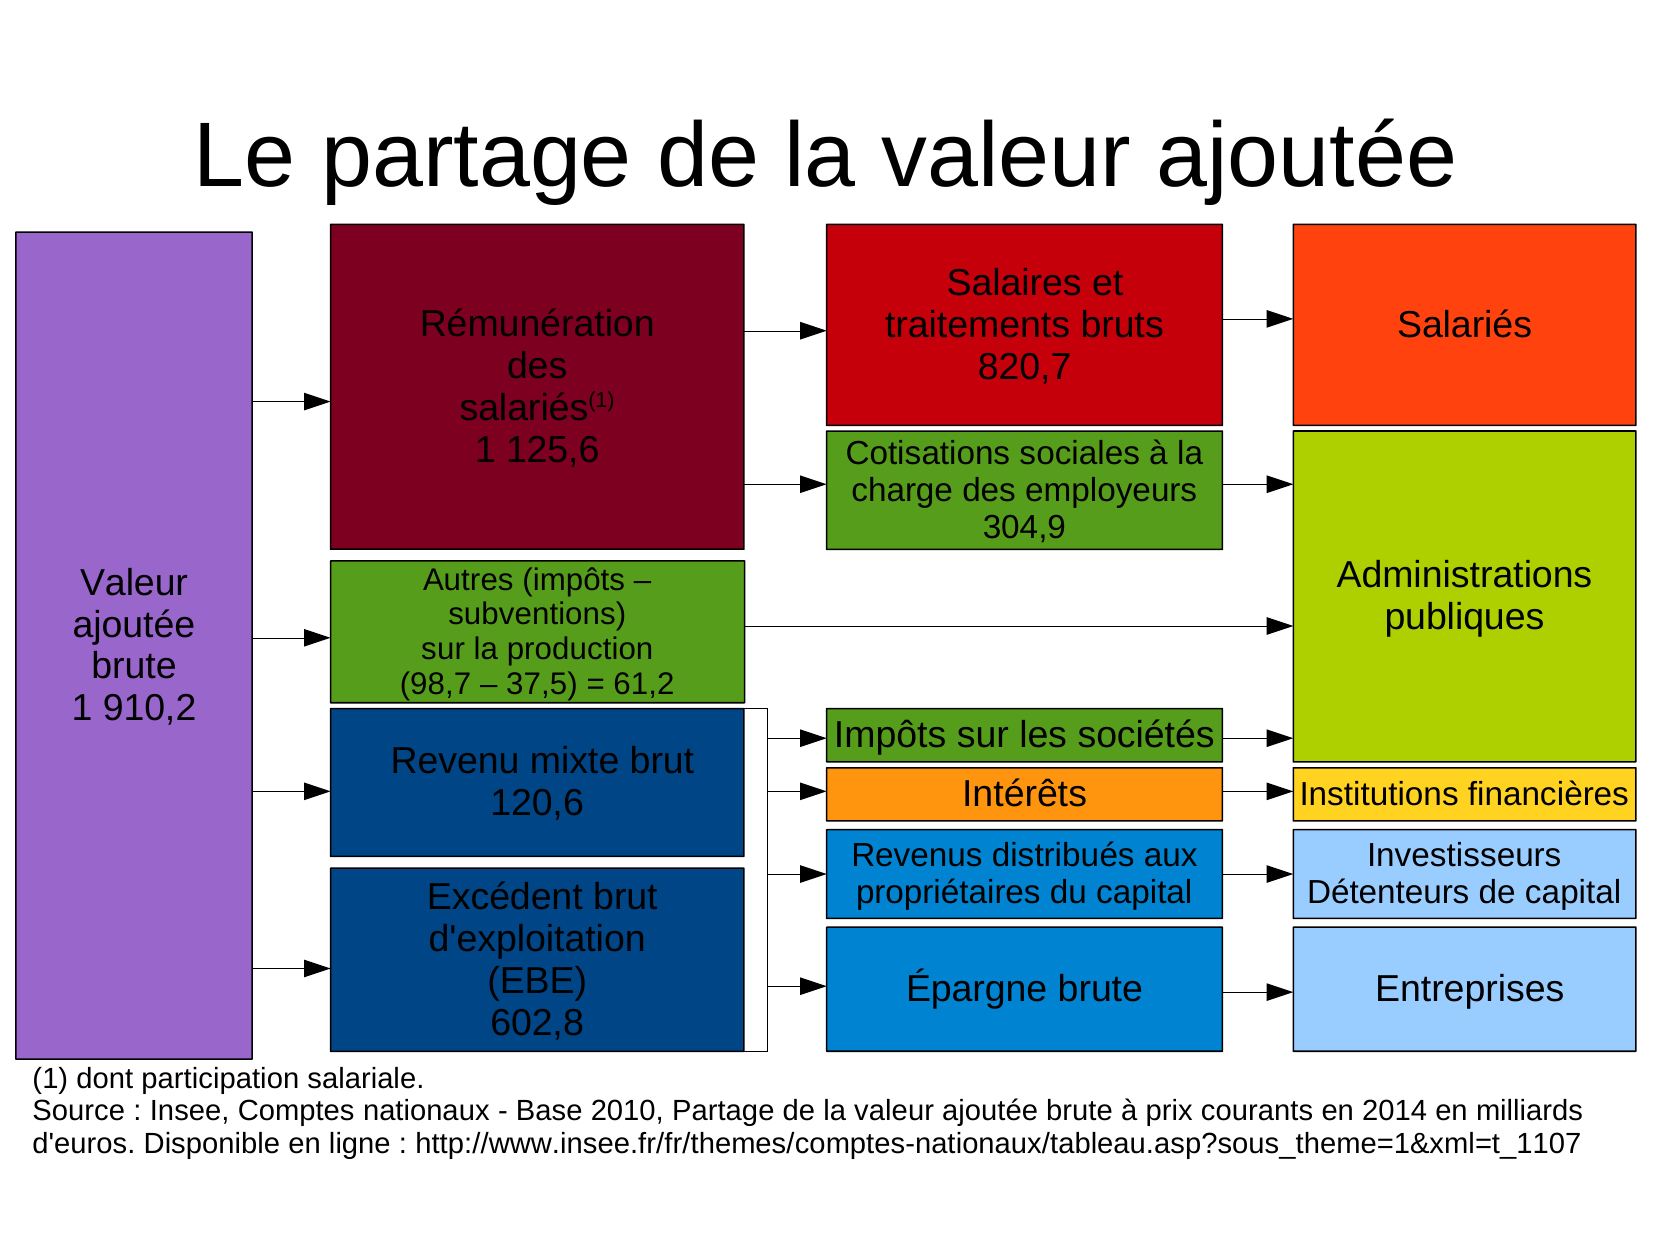

# Le partage de la valeur ajoutée
Rémunération
des
salariés(1)
1 125,6
 Salaires et
traitements bruts
820,7
Salariés
Valeur ajoutée
brute
1 910,2
Cotisations sociales à la
charge des employeurs
304,9
Administrations
publiques
Autres (impôts – subventions)
sur la production
(98,7 – 37,5) = 61,2
 Revenu mixte brut
120,6
Impôts sur les sociétés
Intérêts
Institutions financières
Revenus distribués aux
propriétaires du capital
Investisseurs
Détenteurs de capital
 Excédent brut
d'exploitation
(EBE)
602,8
Épargne brute
 Entreprises
(1) dont participation salariale.
Source : Insee, Comptes nationaux - Base 2010, Partage de la valeur ajoutée brute à prix courants en 2014 en milliards d'euros. Disponible en ligne : http://www.insee.fr/fr/themes/comptes-nationaux/tableau.asp?sous_theme=1&xml=t_1107